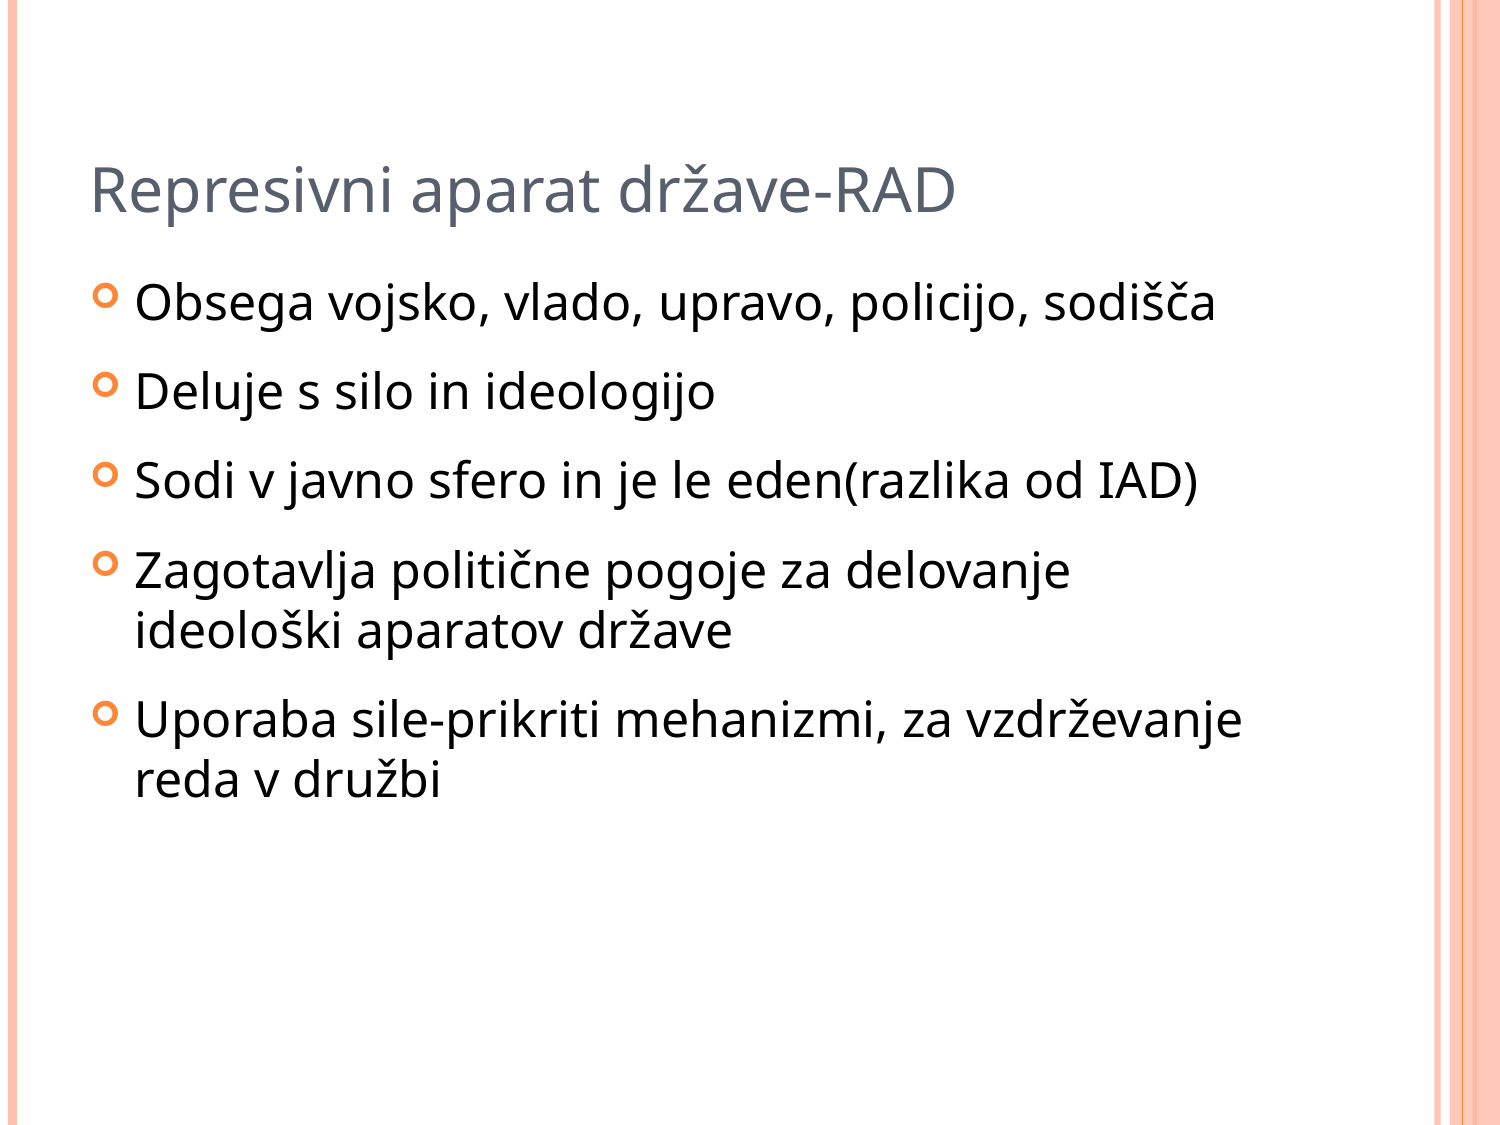

# Represivni aparat države-RAD
Obsega vojsko, vlado, upravo, policijo, sodišča
Deluje s silo in ideologijo
Sodi v javno sfero in je le eden(razlika od IAD)
Zagotavlja politične pogoje za delovanje ideološki aparatov države
Uporaba sile-prikriti mehanizmi, za vzdrževanje reda v družbi